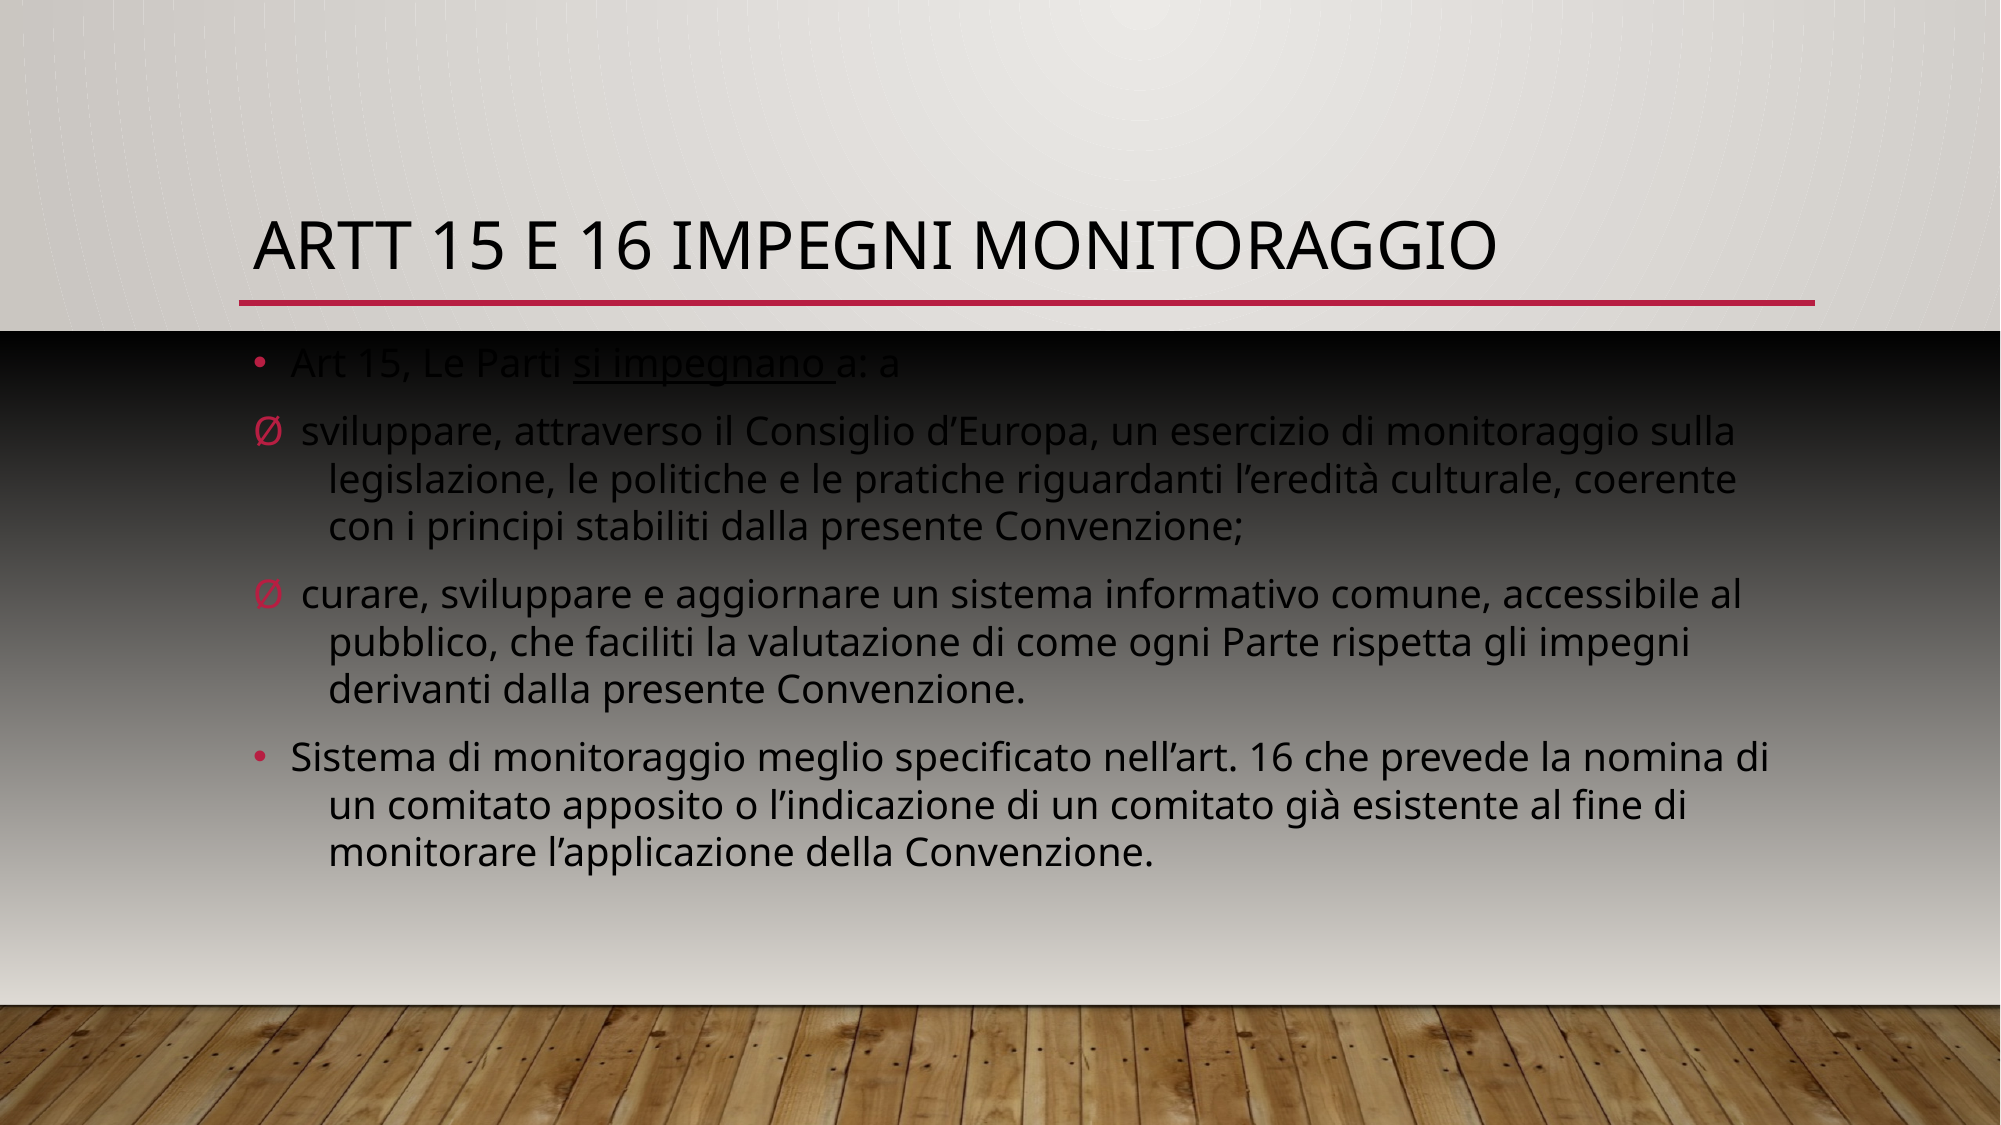

# artt 15 e 16 impegni Monitoraggio
Art 15, Le Parti si impegnano a: a
 sviluppare, attraverso il Consiglio d’Europa, un esercizio di monitoraggio sulla legislazione, le politiche e le pratiche riguardanti l’eredità culturale, coerente con i principi stabiliti dalla presente Convenzione;
 curare, sviluppare e aggiornare un sistema informativo comune, accessibile al pubblico, che faciliti la valutazione di come ogni Parte rispetta gli impegni derivanti dalla presente Convenzione.
Sistema di monitoraggio meglio specificato nell’art. 16 che prevede la nomina di un comitato apposito o l’indicazione di un comitato già esistente al fine di monitorare l’applicazione della Convenzione.